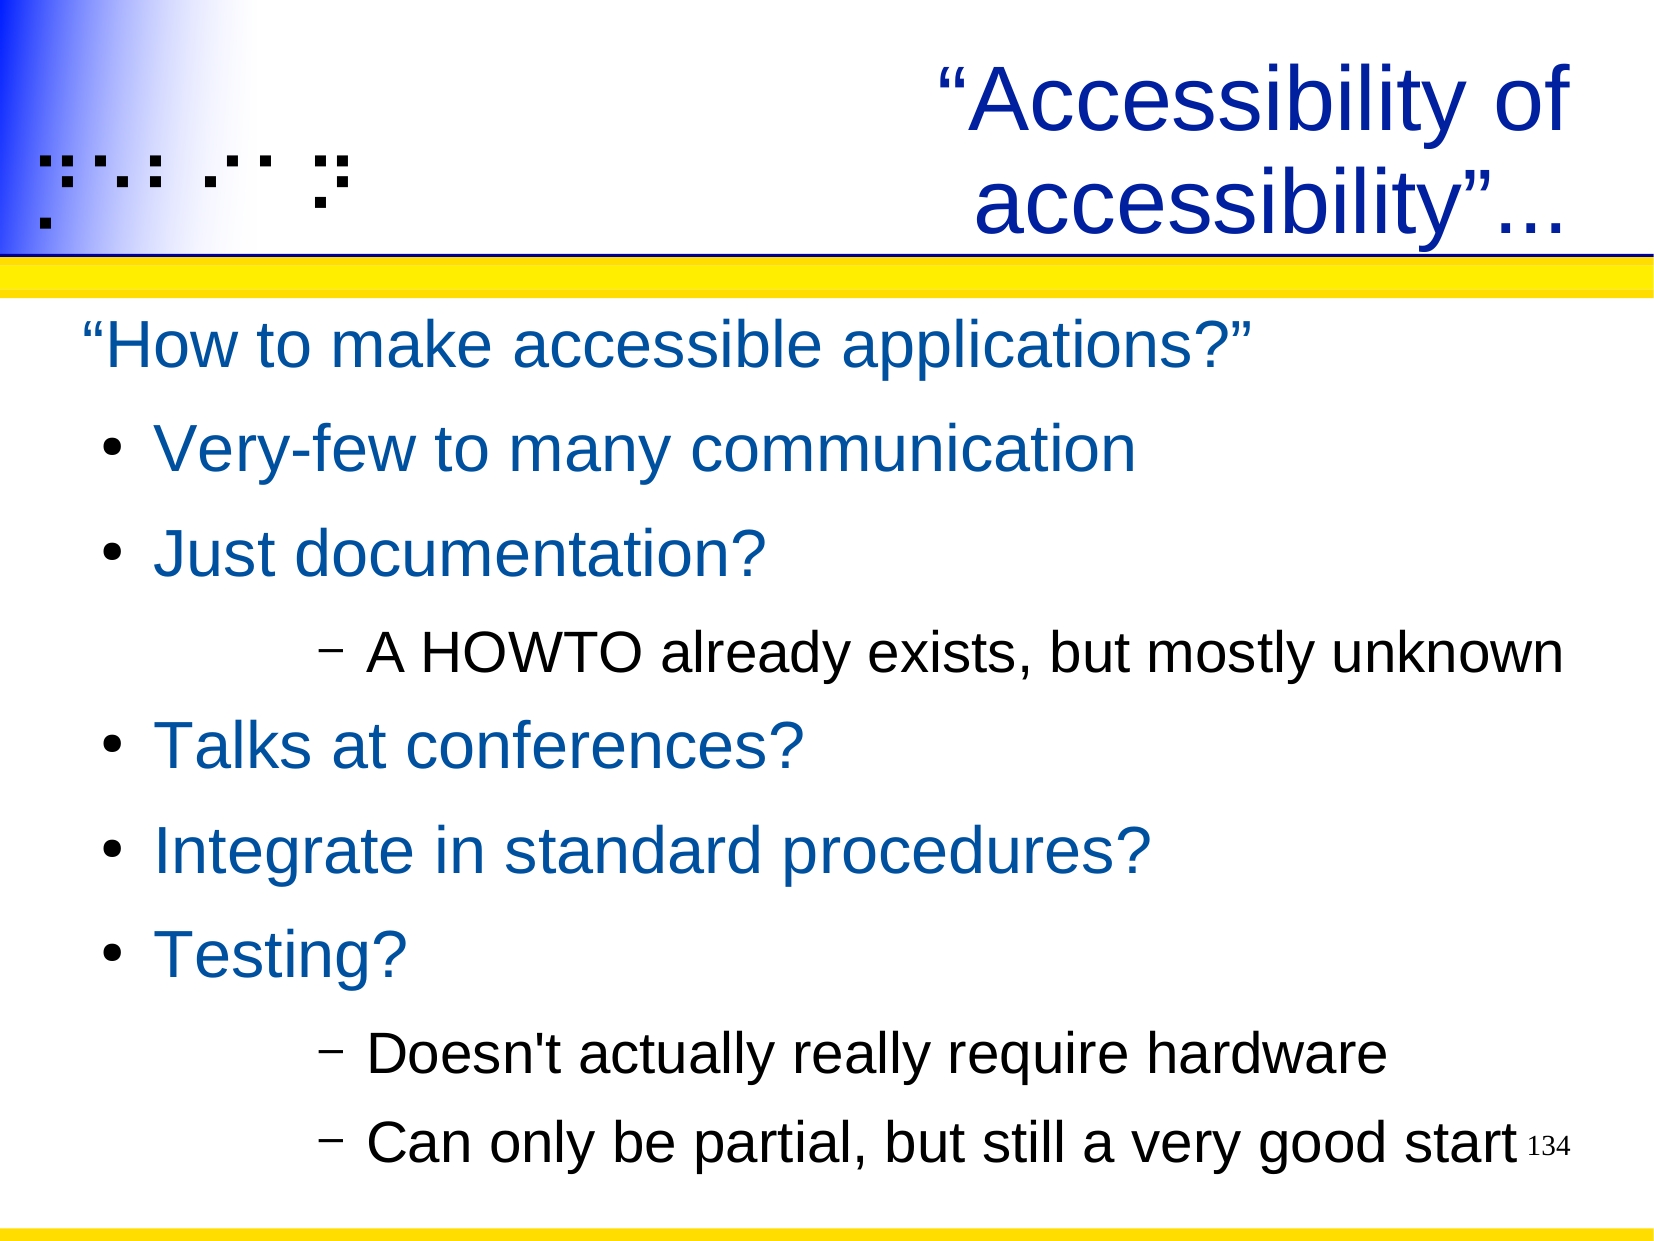

# “Accessibility of accessibility”...
“How to make accessible applications?”
Very-few to many communication
Just documentation?
A HOWTO already exists, but mostly unknown
Talks at conferences?
Integrate in standard procedures?
Testing?
Doesn't actually really require hardware
Can only be partial, but still a very good start
134